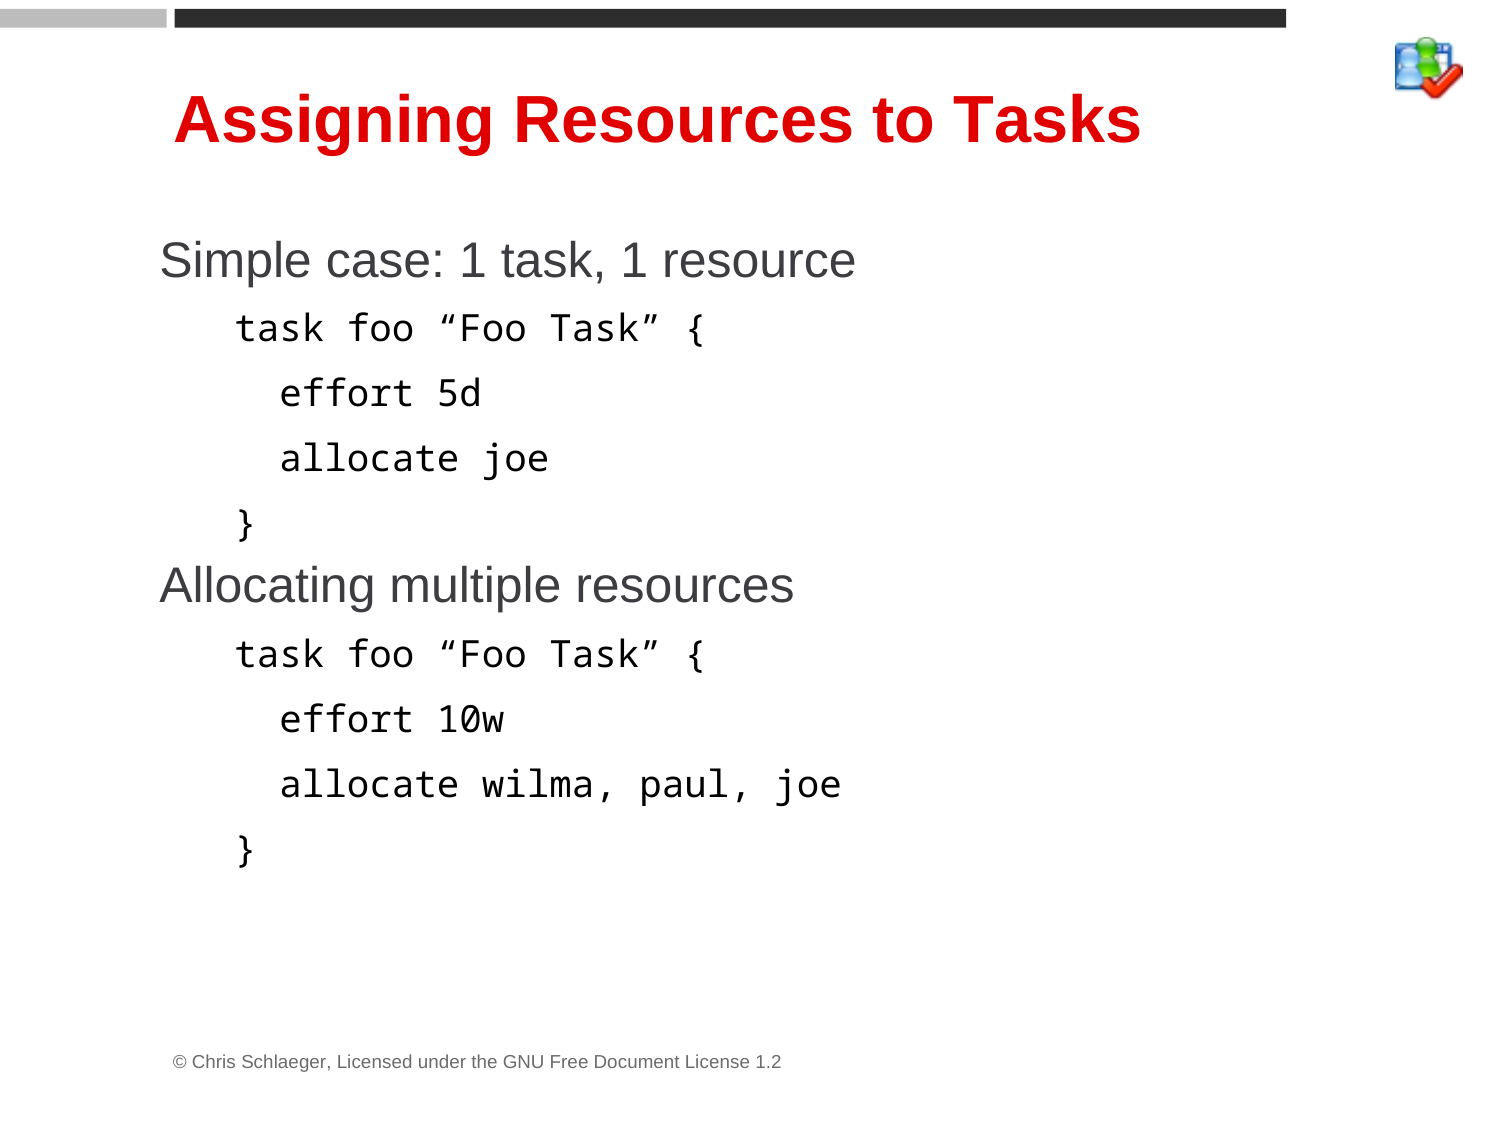

# Assigning Resources to Tasks
Simple case: 1 task, 1 resource
task foo “Foo Task” {
 effort 5d
 allocate joe
}
Allocating multiple resources
task foo “Foo Task” {
 effort 10w
 allocate wilma, paul, joe
}